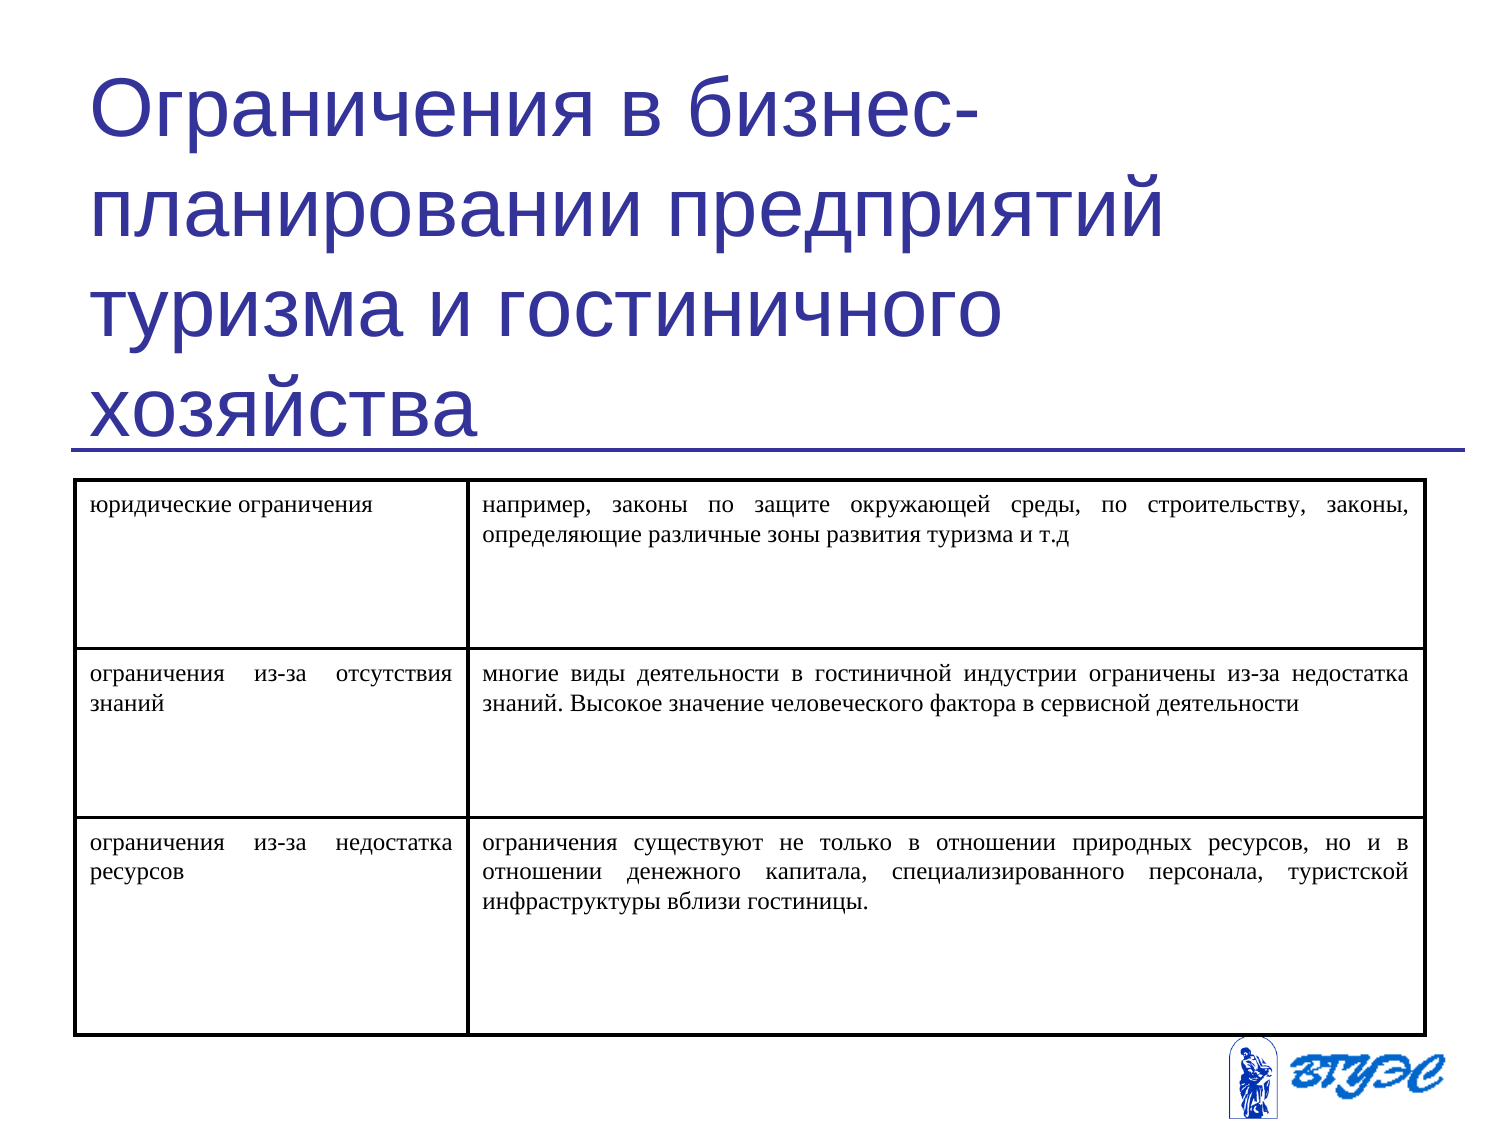

# Ограничения в бизнес-планировании предприятий туризма и гостиничного хозяйства
| юридические ограничения | например, законы по защите окружающей среды, по строительству, законы, определяющие различные зоны развития туризма и т.д |
| --- | --- |
| ограничения из-за отсутствия знаний | многие виды деятельности в гостиничной индустрии ограничены из-за недостатка знаний. Высокое значение человеческого фактора в сервисной деятельности |
| ограничения из-за недостатка ресурсов | ограничения существуют не только в отношении природных ресурсов, но и в отношении денежного капитала, специализированного персонала, туристской инфраструктуры вблизи гостиницы. |